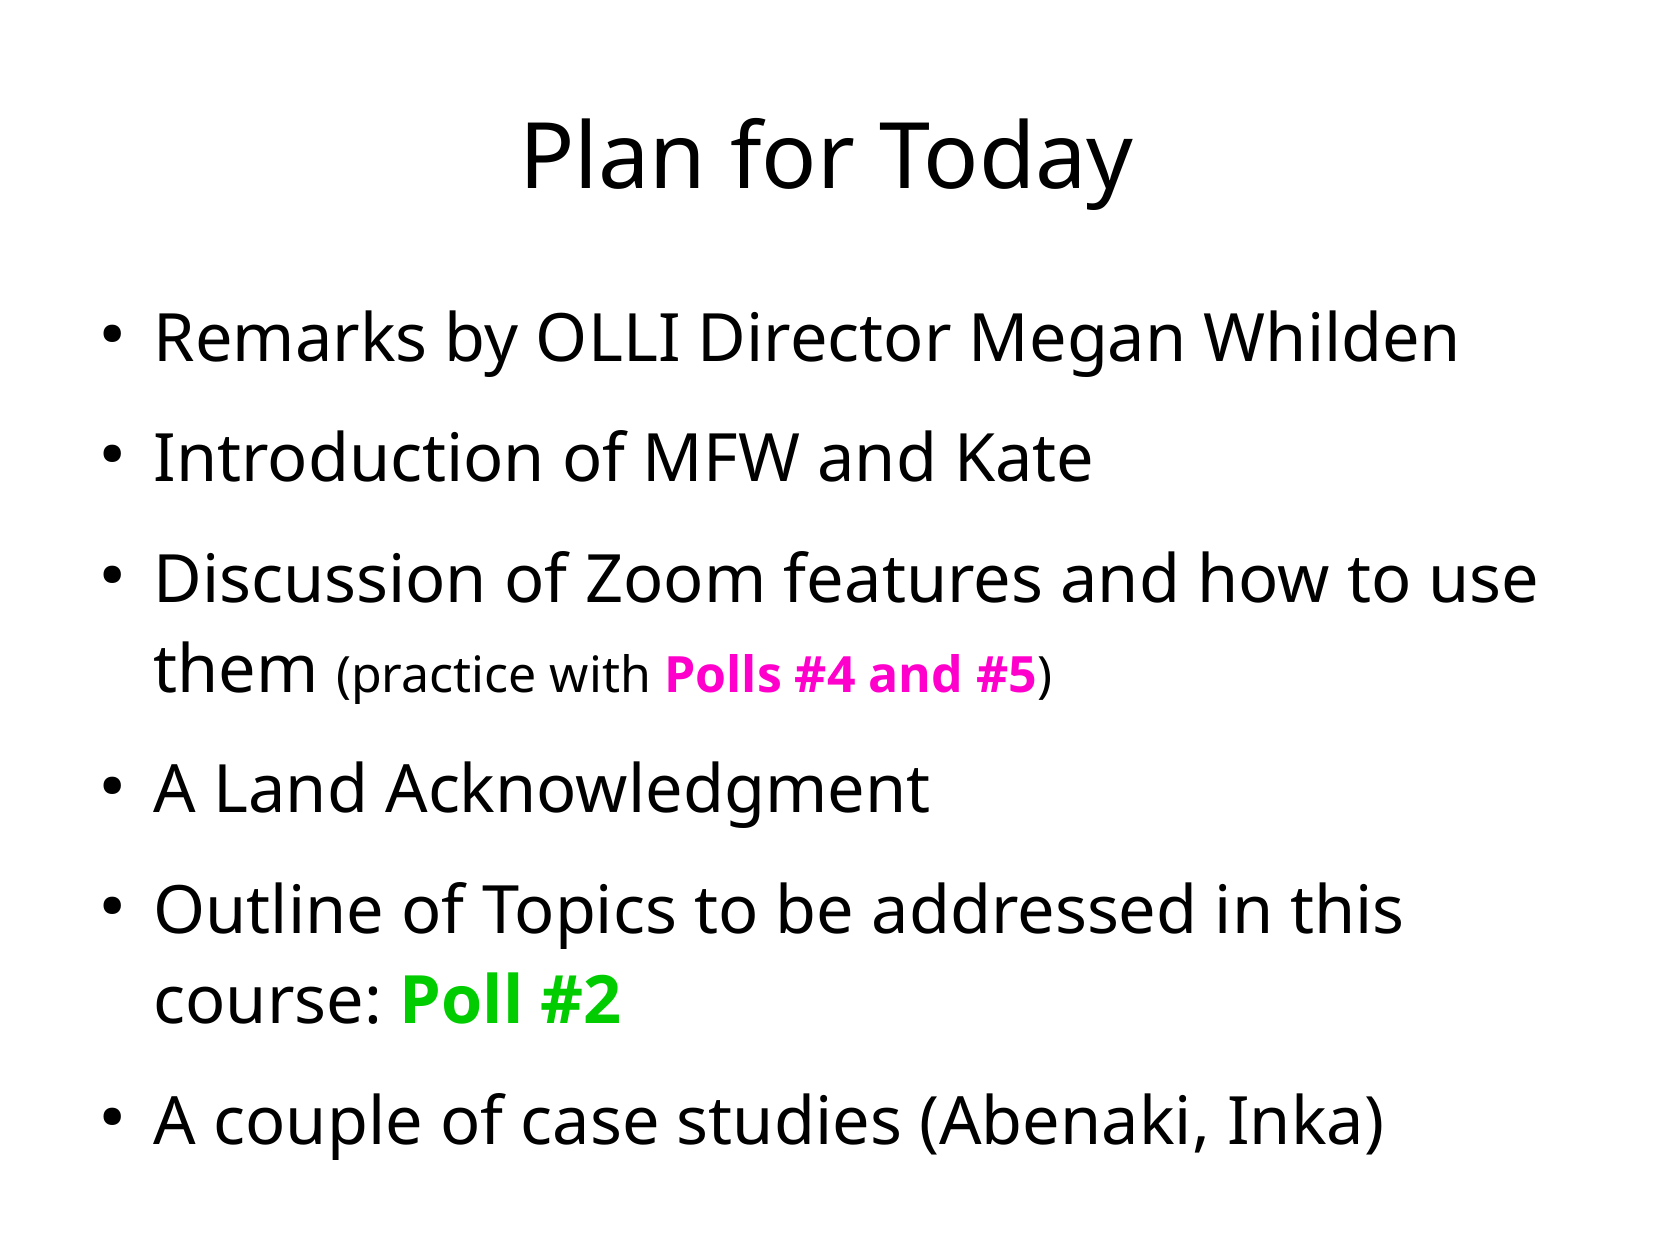

# Plan for Today
Remarks by OLLI Director Megan Whilden
Introduction of MFW and Kate
Discussion of Zoom features and how to use them (practice with Polls #4 and #5)
A Land Acknowledgment
Outline of Topics to be addressed in this course: Poll #2
A couple of case studies (Abenaki, Inka)